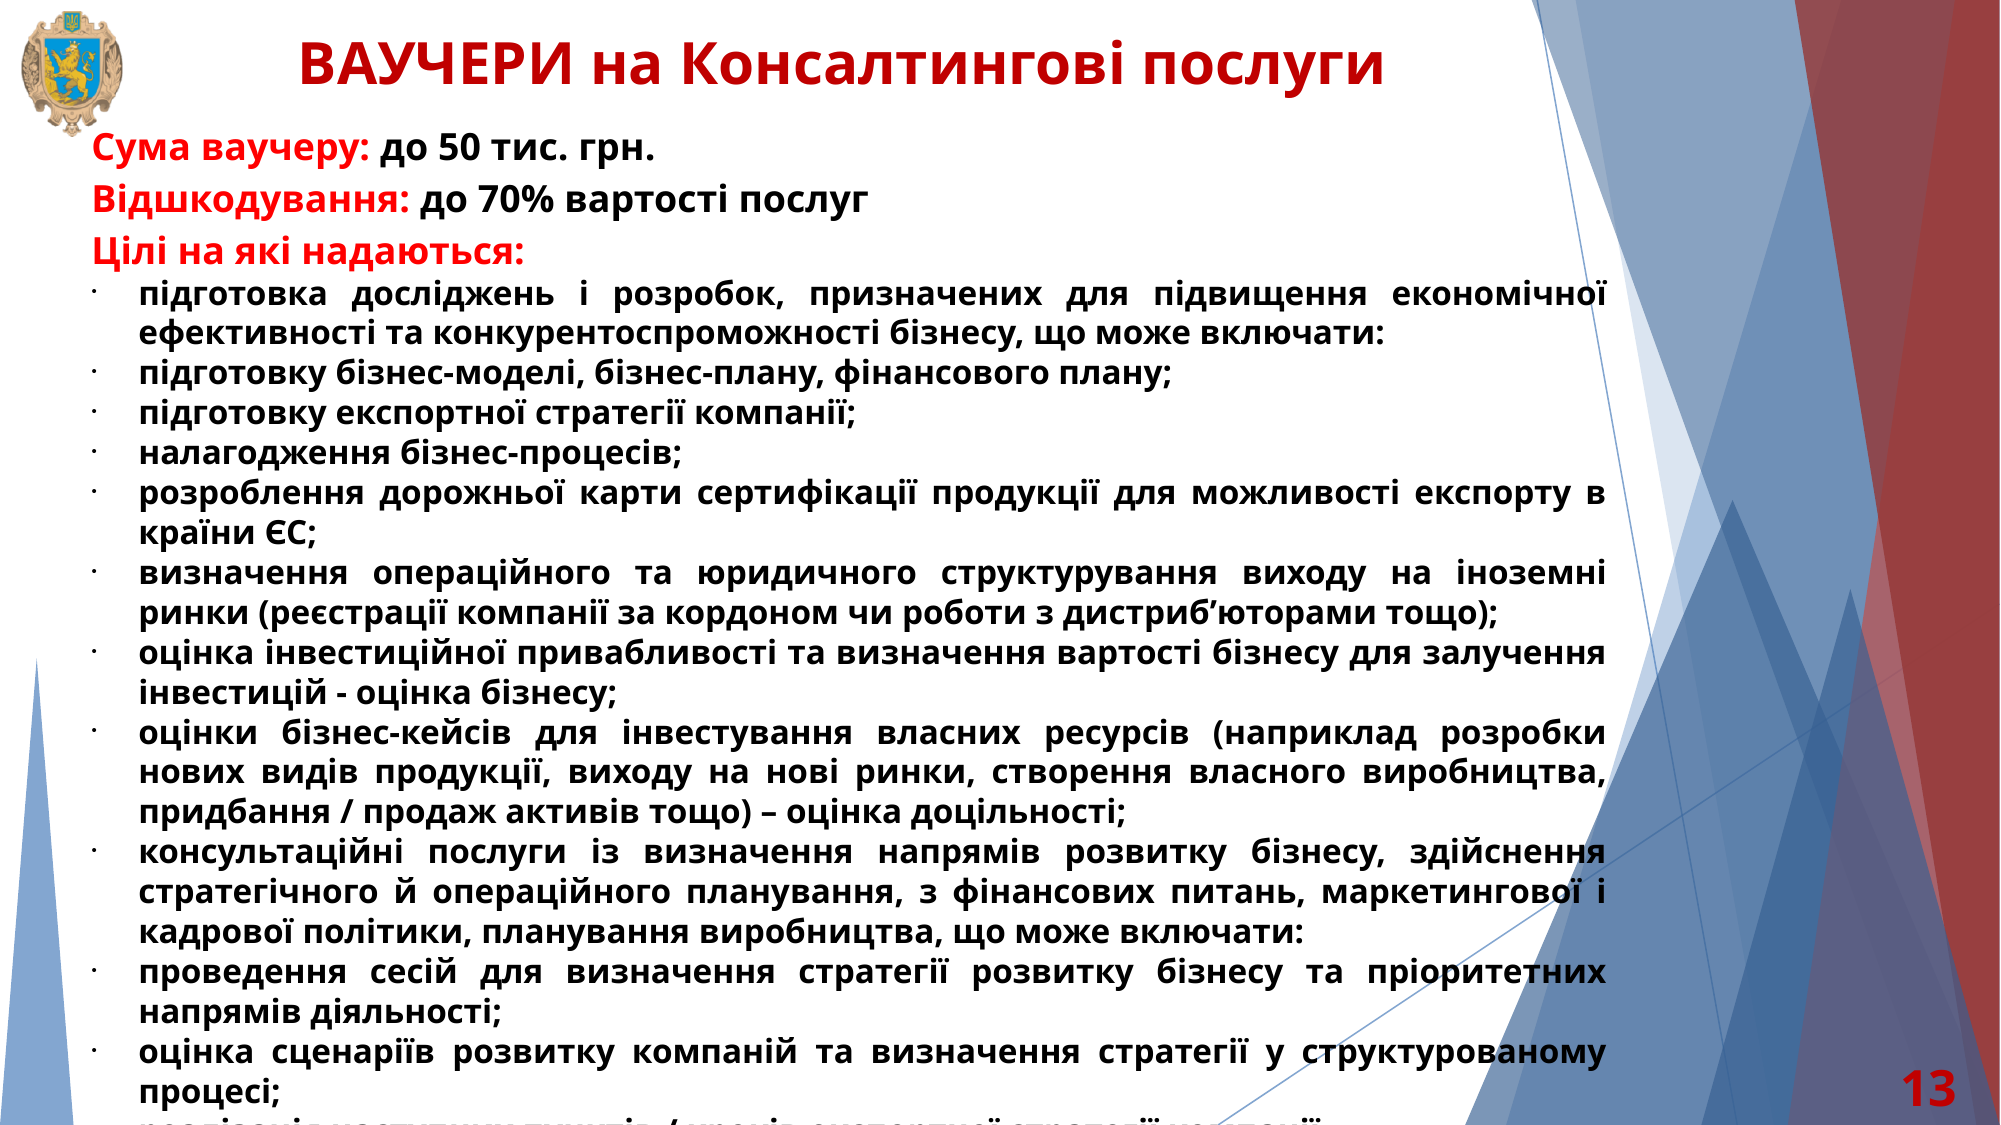

ВАУЧЕРИ на Консалтингові послуги
Сума ваучеру: до 50 тис. грн.
Відшкодування: до 70% вартості послуг
Цілі на які надаються:
підготовка досліджень і розробок, призначених для підвищення економічної ефективності та конкурентоспроможності бізнесу, що може включати:
підготовку бізнес-моделі, бізнес-плану, фінансового плану;
підготовку експортної стратегії компанії;
налагодження бізнес-процесів;
розроблення дорожньої карти сертифікації продукції для можливості експорту в країни ЄС;
визначення операційного та юридичного структурування виходу на іноземні ринки (реєстрації компанії за кордоном чи роботи з дистриб’юторами тощо);
оцінка інвестиційної привабливості та визначення вартості бізнесу для залучення інвестицій - оцінка бізнесу;
оцінки бізнес-кейсів для інвестування власних ресурсів (наприклад розробки нових видів продукції, виходу на нові ринки, створення власного виробництва, придбання / продаж активів тощо) – оцінка доцільності;
консультаційні послуги із визначення напрямів розвитку бізнесу, здійснення стратегічного й операційного планування, з фінансових питань, маркетингової і кадрової політики, планування виробництва, що може включати:
проведення сесій для визначення стратегії розвитку бізнесу та пріоритетних напрямів діяльності;
оцінка сценаріїв розвитку компаній та визначення стратегії у структурованому процесі;
реалізація наступних пунктів / кроків експортної стратегії компанії.
13